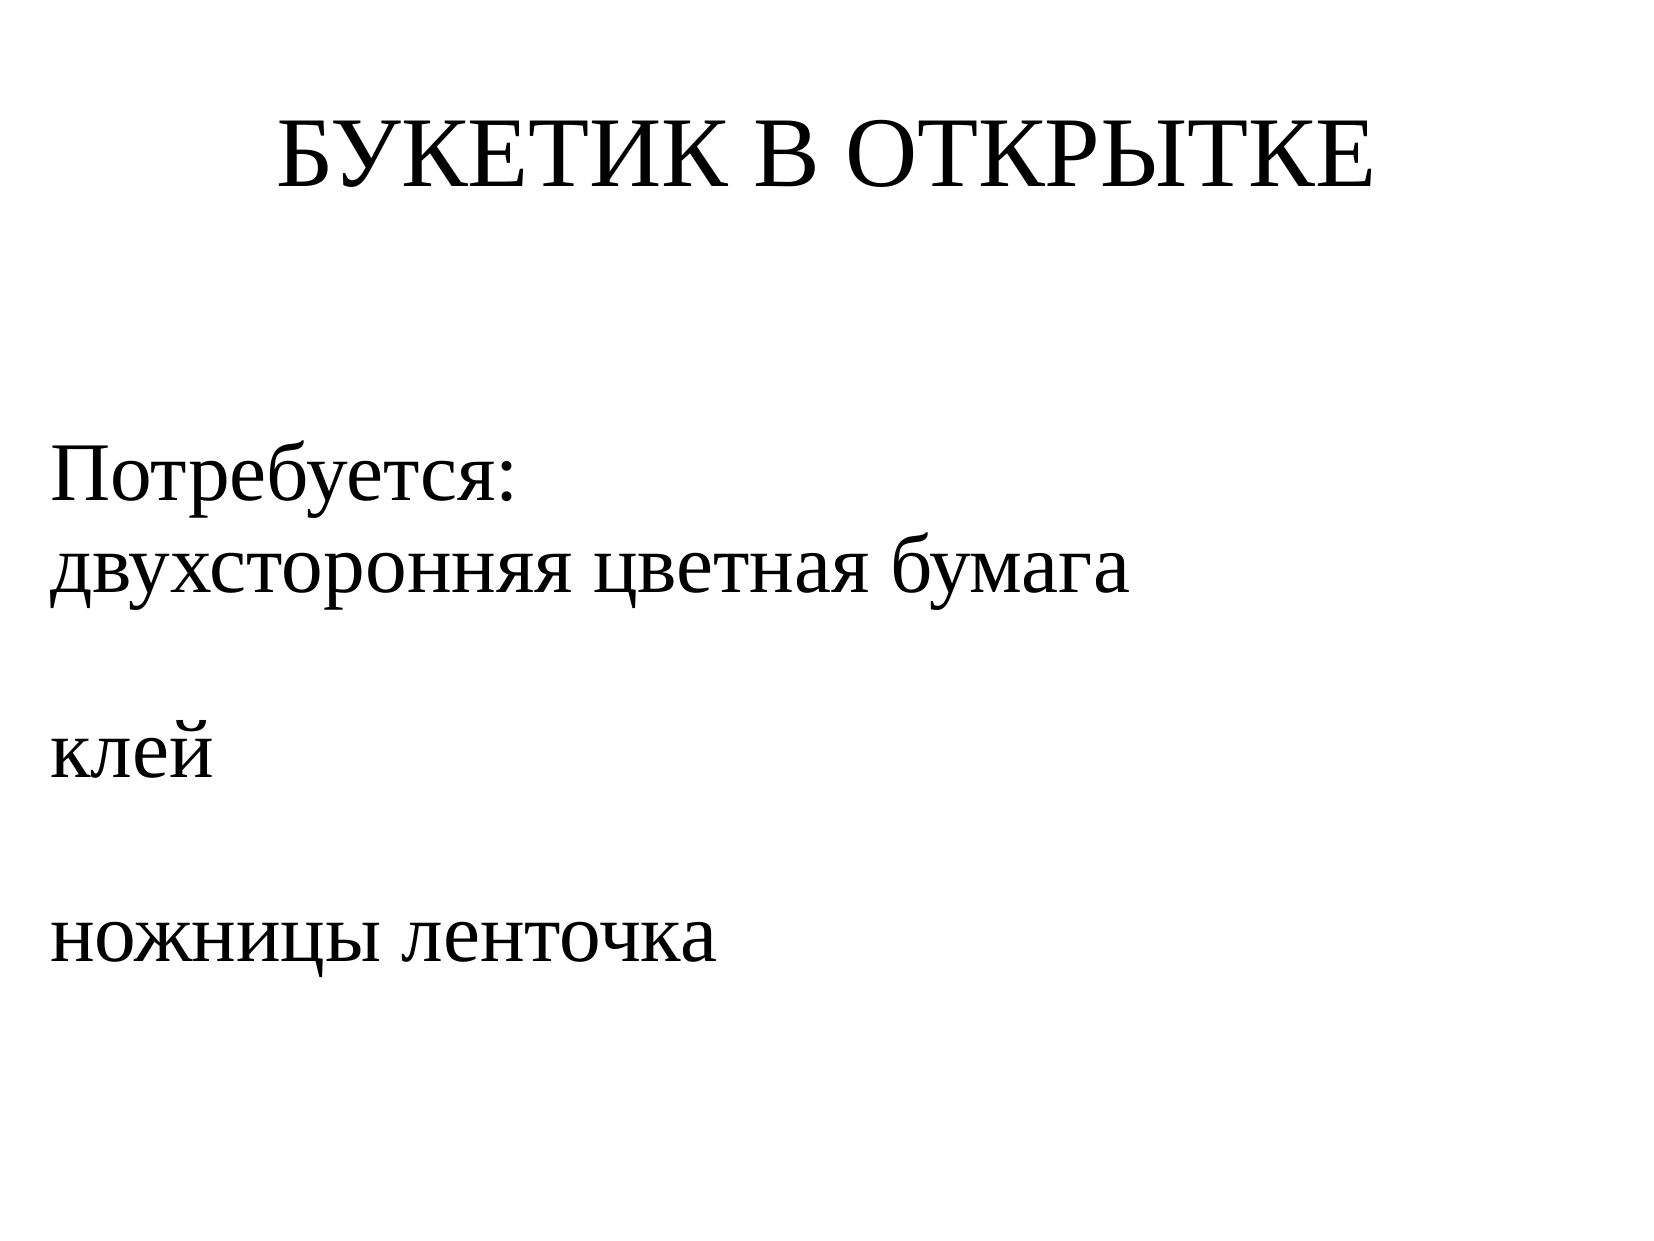

# БУКЕТИК В ОТКРЫТКЕ
Потребуется:
двухсторонняя цветная бумага
клей
ножницы ленточка